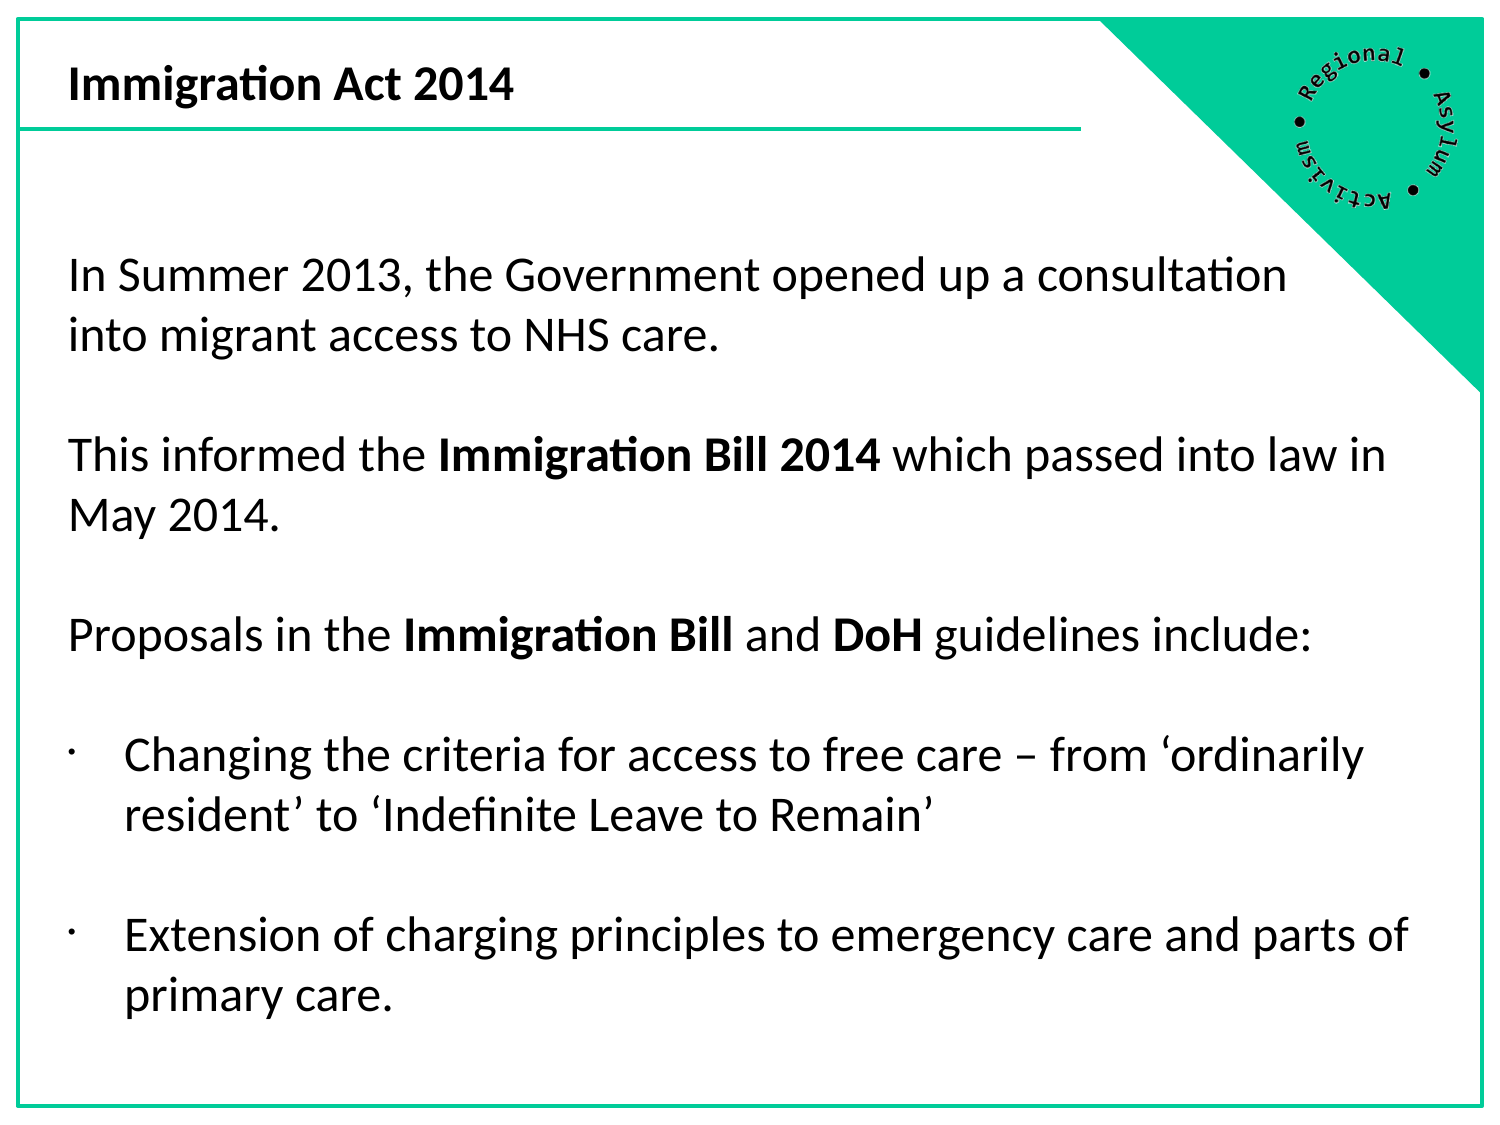

Immigration Act 2014
In Summer 2013, the Government opened up a consultation
into migrant access to NHS care.
This informed the Immigration Bill 2014 which passed into law in May 2014.
Proposals in the Immigration Bill and DoH guidelines include:
Changing the criteria for access to free care – from ‘ordinarily resident’ to ‘Indefinite Leave to Remain’
Extension of charging principles to emergency care and parts of primary care.